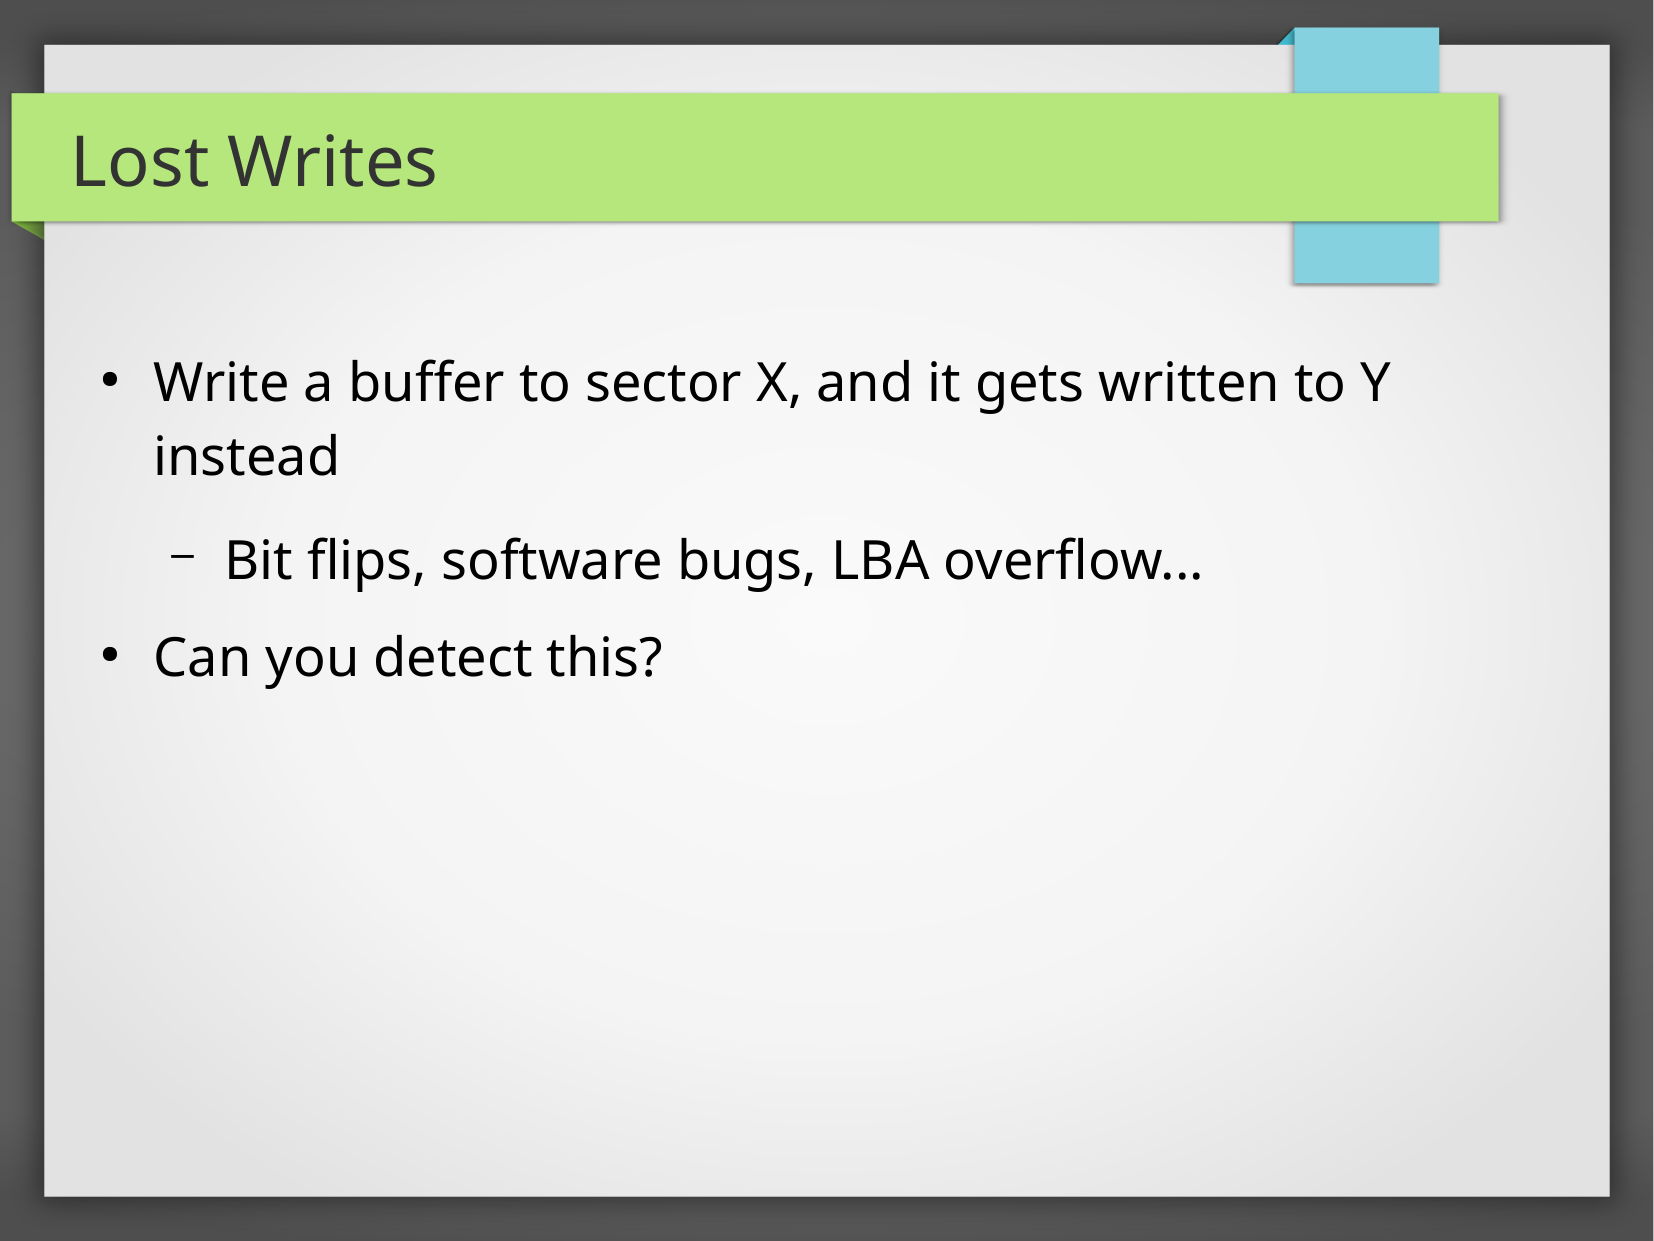

# Lost Writes
Write a buffer to sector X, and it gets written to Y instead
Bit flips, software bugs, LBA overflow...
Can you detect this?